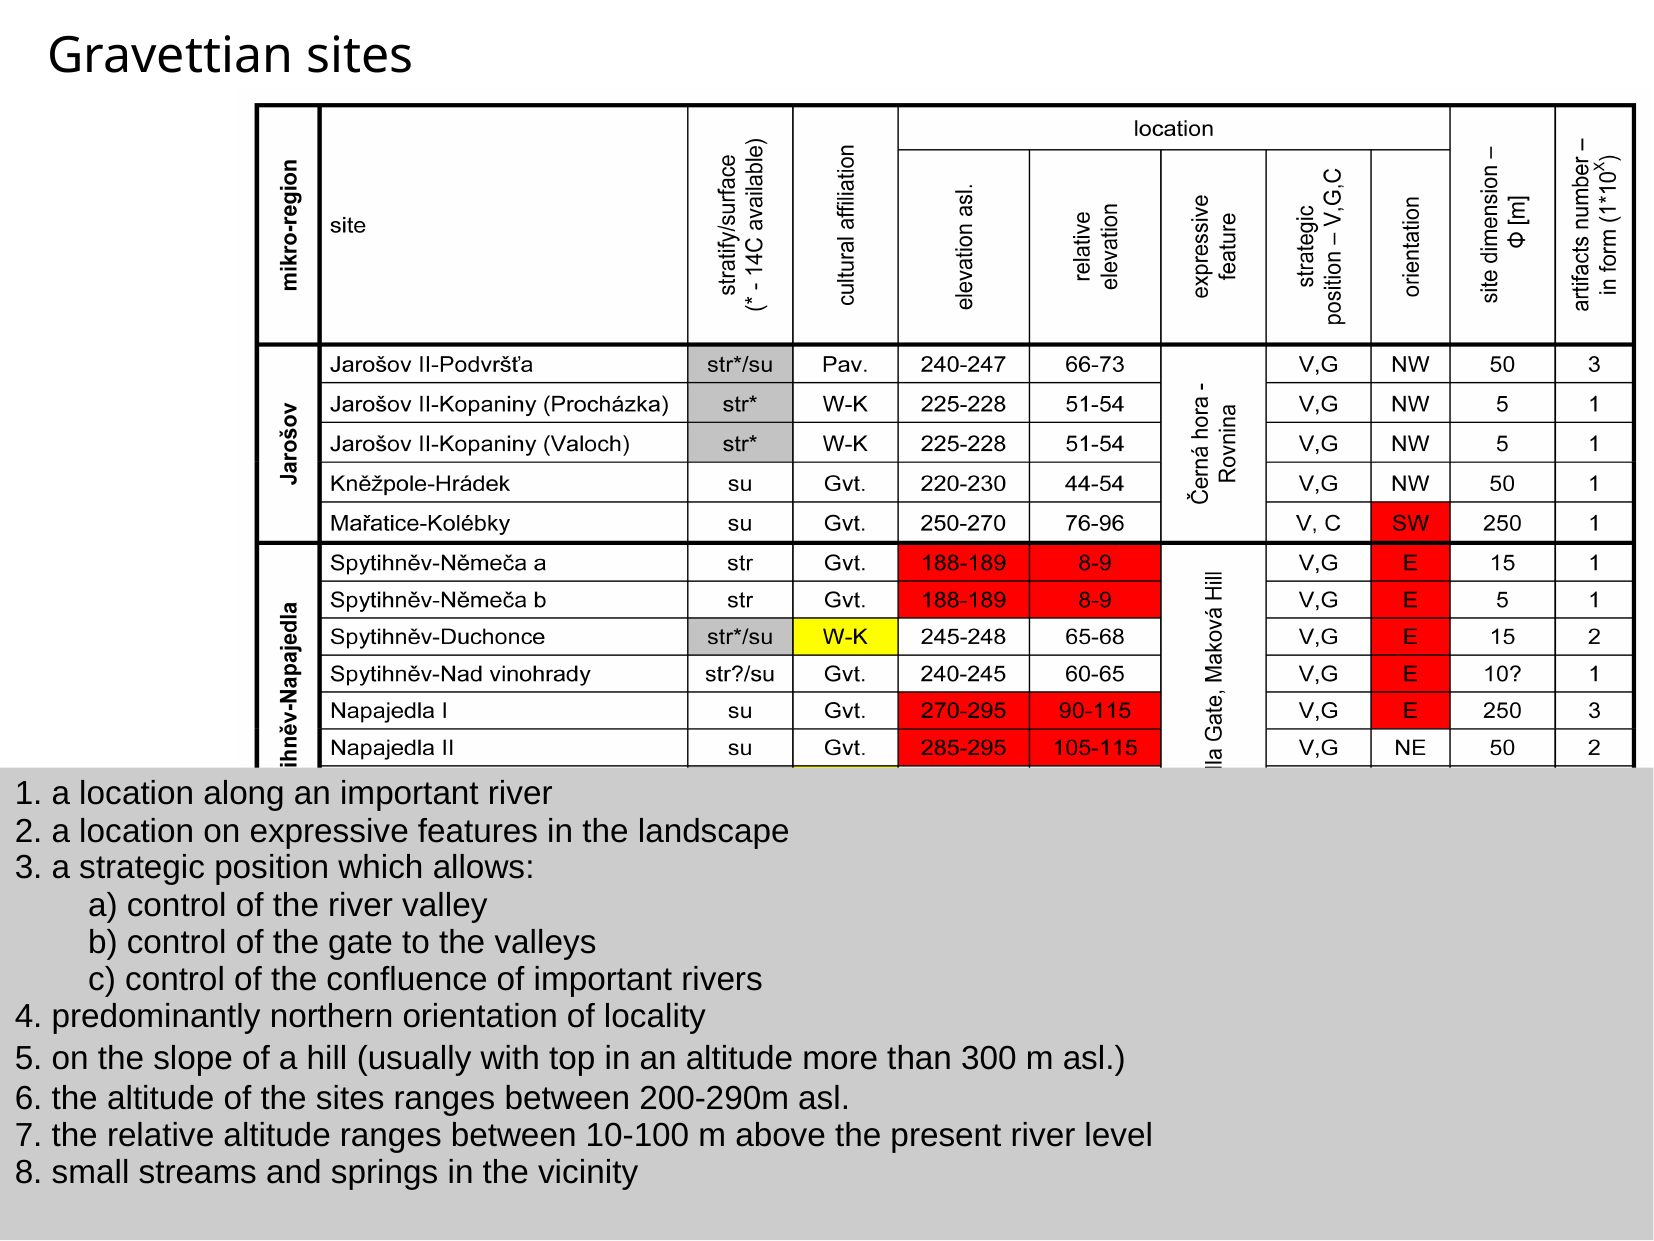

# Gravettian sites
1. a location along an important river
2. a location on expressive features in the landscape
3. a strategic position which allows:
	a) control of the river valley
	b) control of the gate to the valleys
	c) control of the confluence of important rivers
4. predominantly northern orientation of locality
5. on the slope of a hill (usually with top in an altitude more than 300 m asl.)‏
6. the altitude of the sites ranges between 200-290m asl.
7. the relative altitude ranges between 10-100 m above the present river level
8. small streams and springs in the vicinity